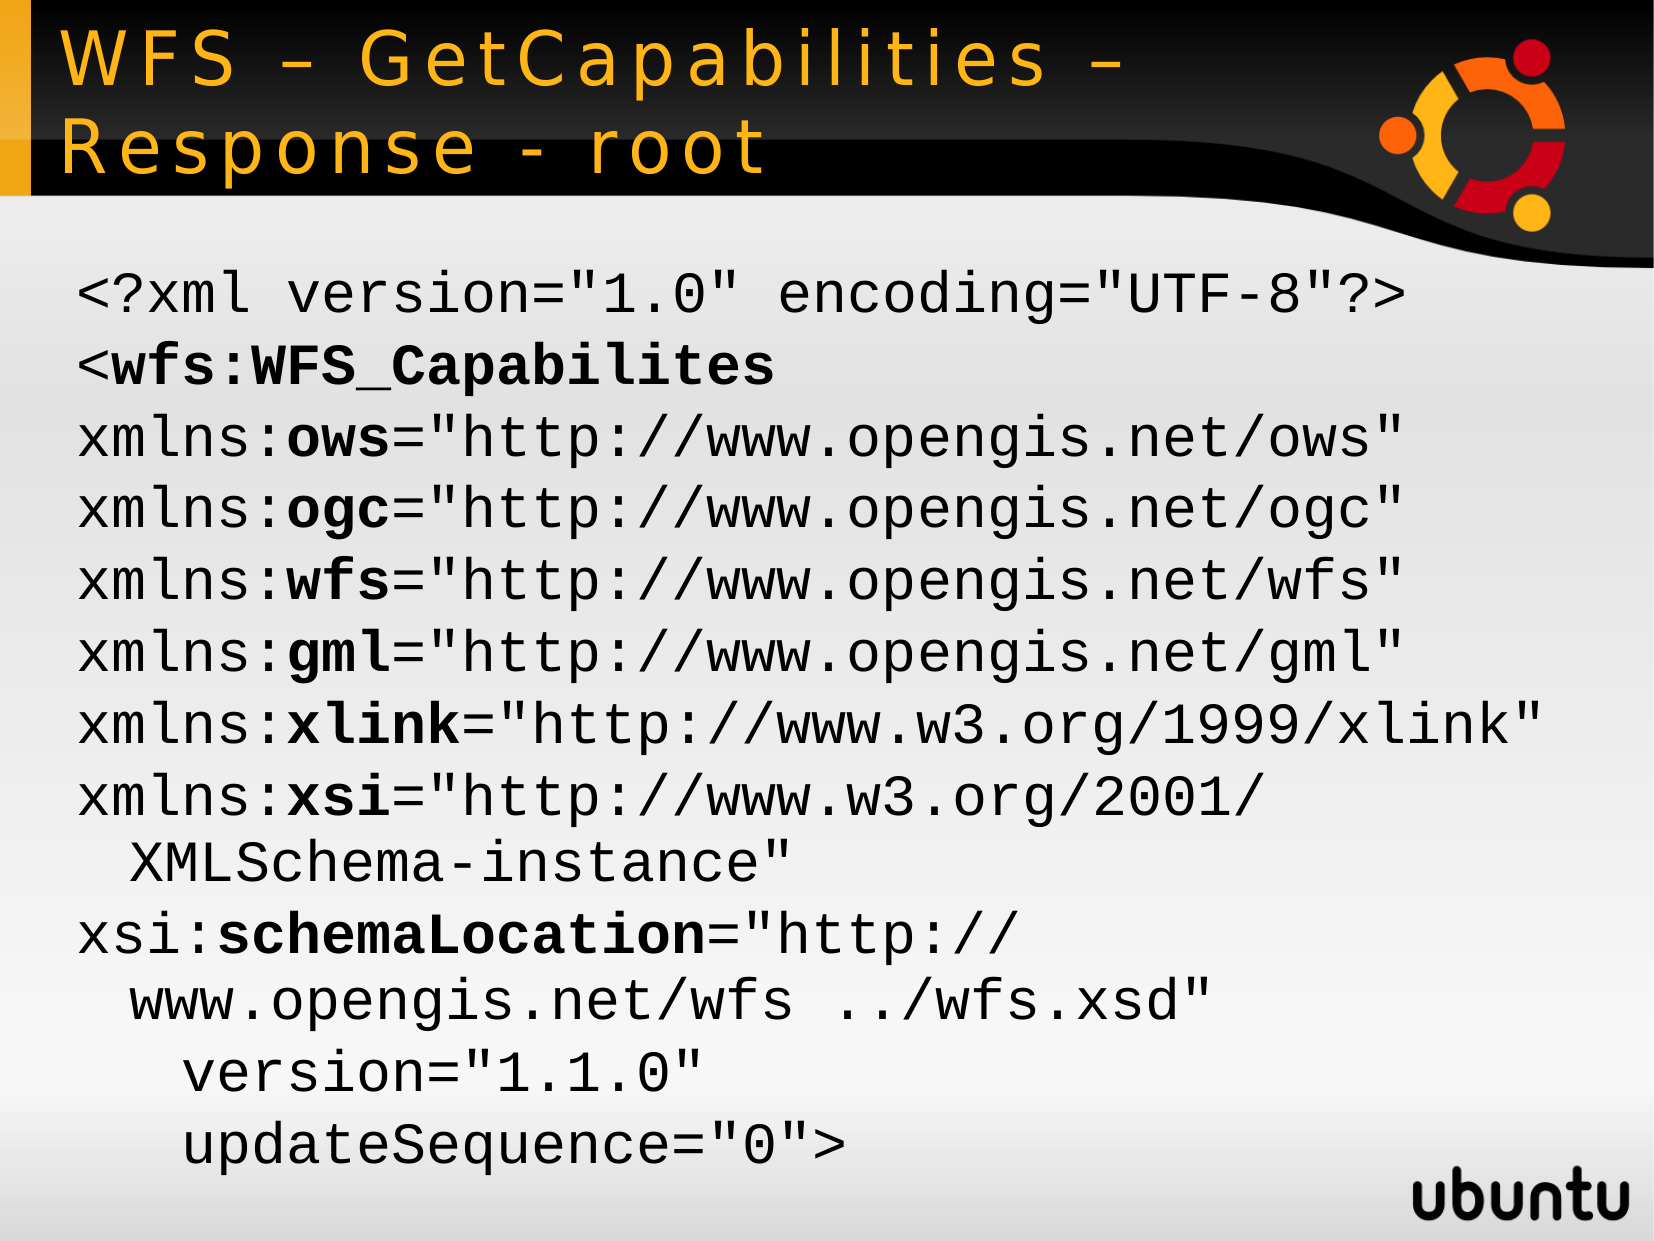

# WFS – GetCapabilities – Response - root
<?xml version="1.0" encoding="UTF-8"?>
<wfs:WFS_Capabilites
xmlns:ows="http://www.opengis.net/ows"
xmlns:ogc="http://www.opengis.net/ogc"
xmlns:wfs="http://www.opengis.net/wfs"
xmlns:gml="http://www.opengis.net/gml"
xmlns:xlink="http://www.w3.org/1999/xlink"
xmlns:xsi="http://www.w3.org/2001/XMLSchema-instance"
xsi:schemaLocation="http://www.opengis.net/wfs ../wfs.xsd"
 version="1.1.0"
 updateSequence="0">